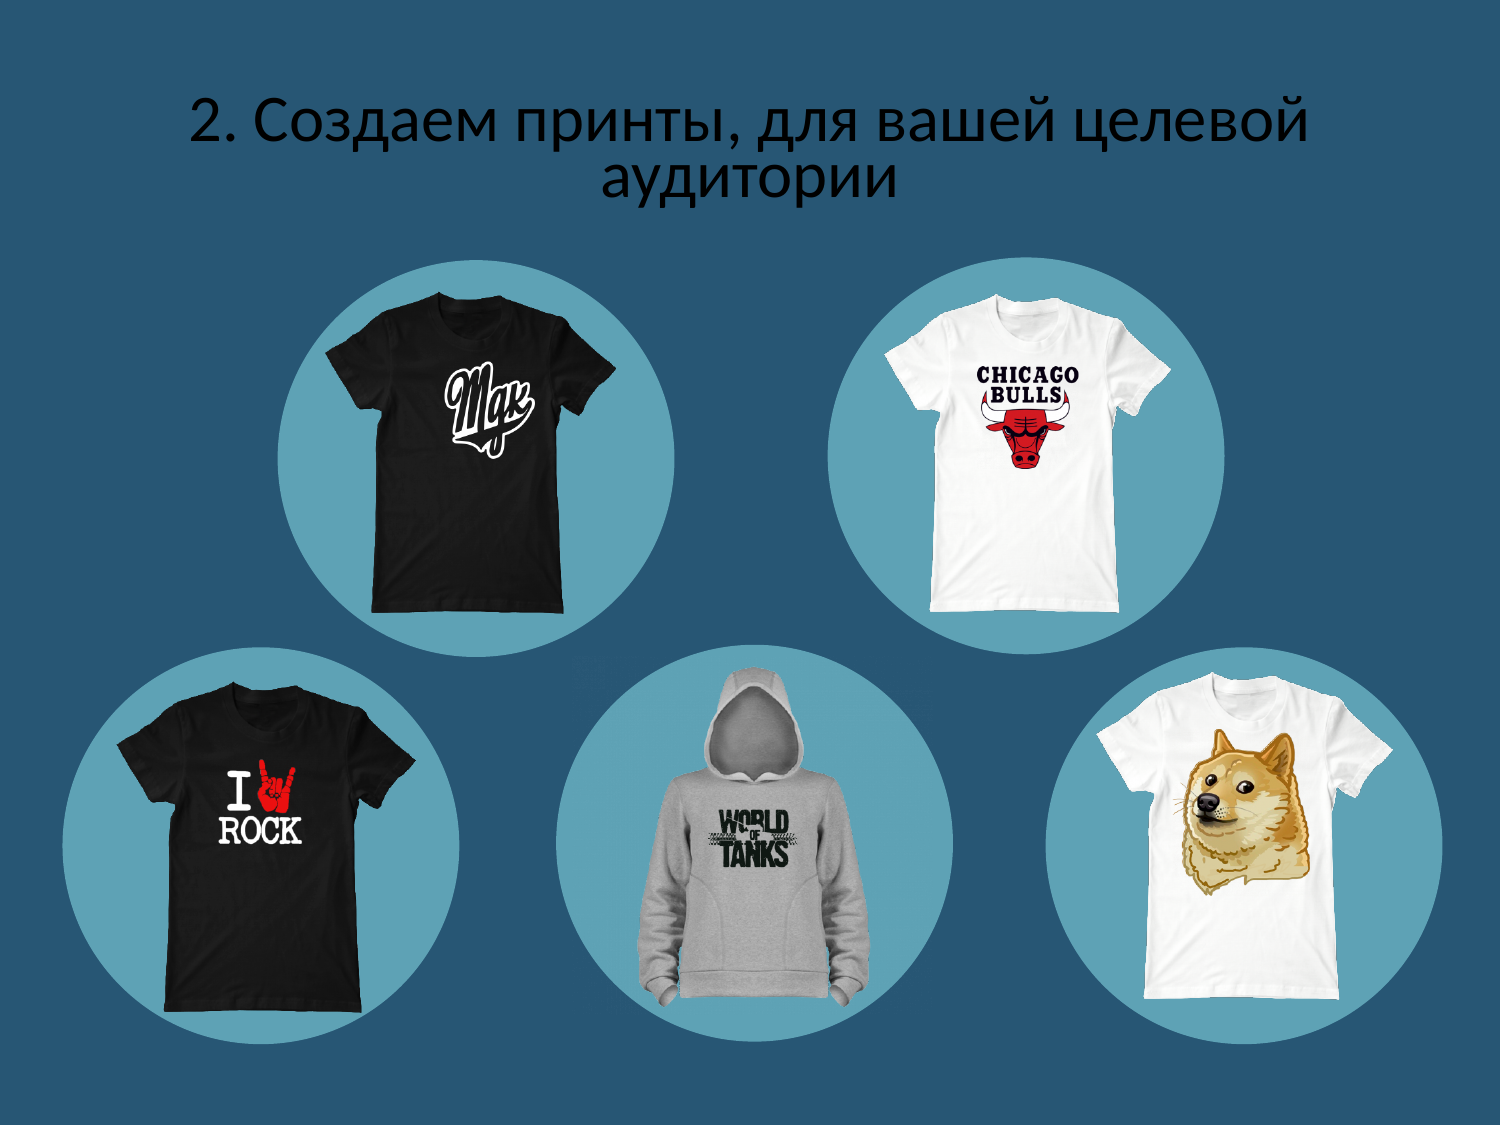

# 2. Создаем принты, для вашей целевой аудитории